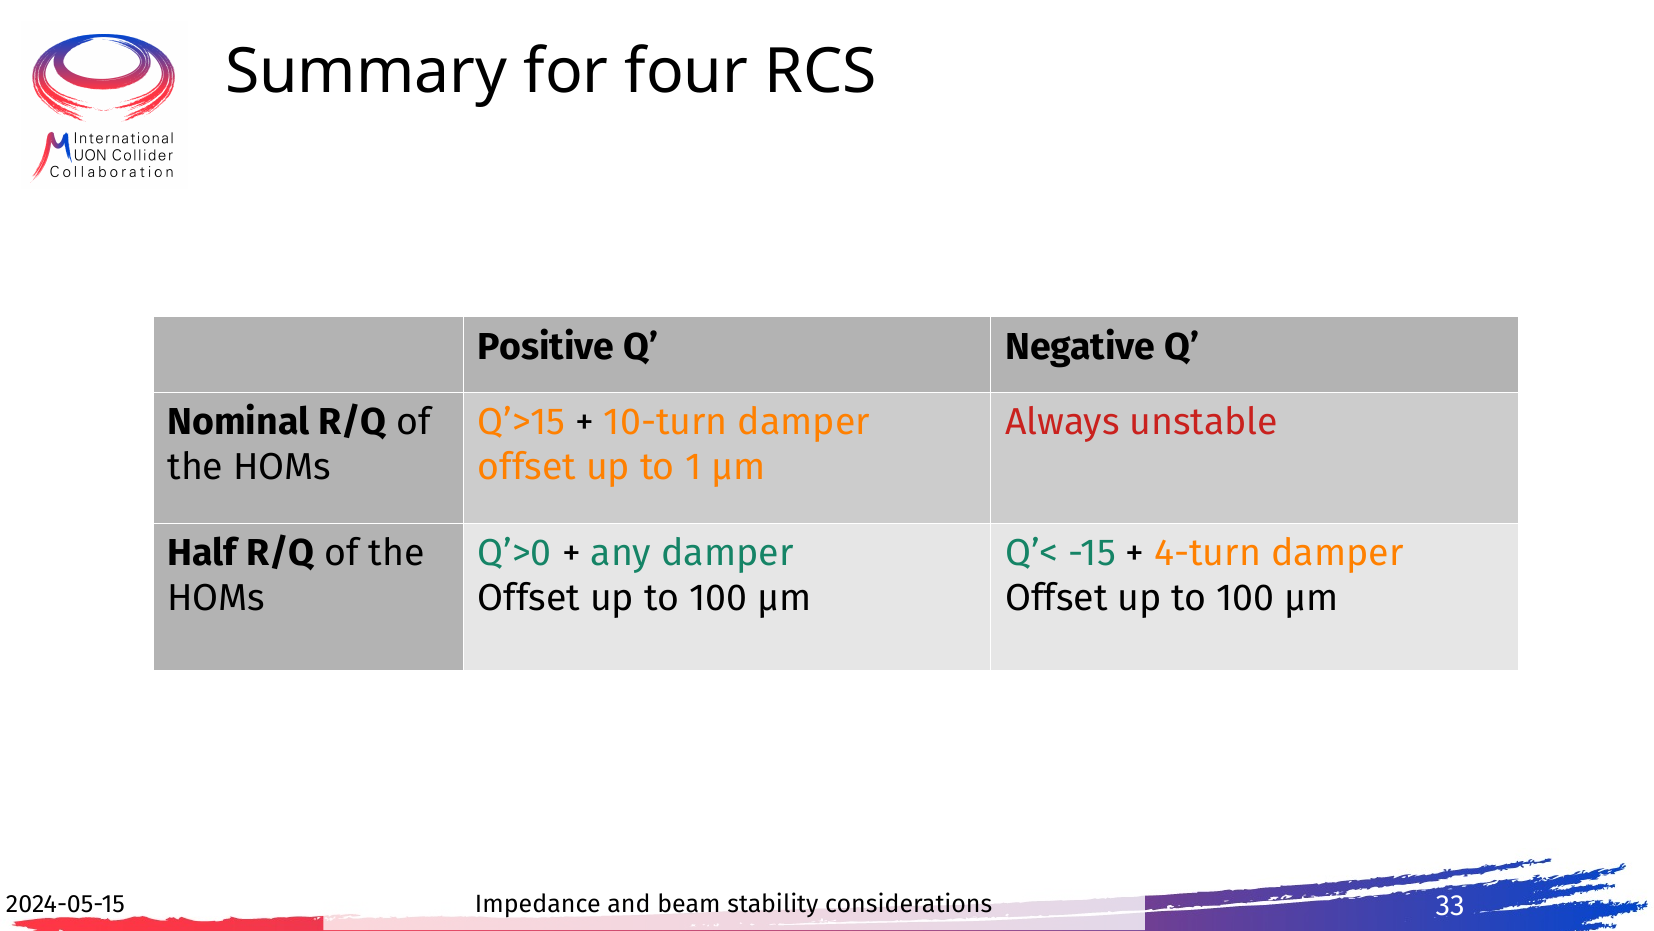

# Summary for four RCS
| | Positive Q’ | Negative Q’ |
| --- | --- | --- |
| Nominal R/Q of the HOMs | Q’>15 + 10-turn damper offset up to 1 μm | Always unstable |
| Half R/Q of the HOMs | Q’>0 + any damper Offset up to 100 μm | Q’< -15 + 4-turn damper Offset up to 100 μm |
2024-05-15
Impedance and beam stability considerations
33